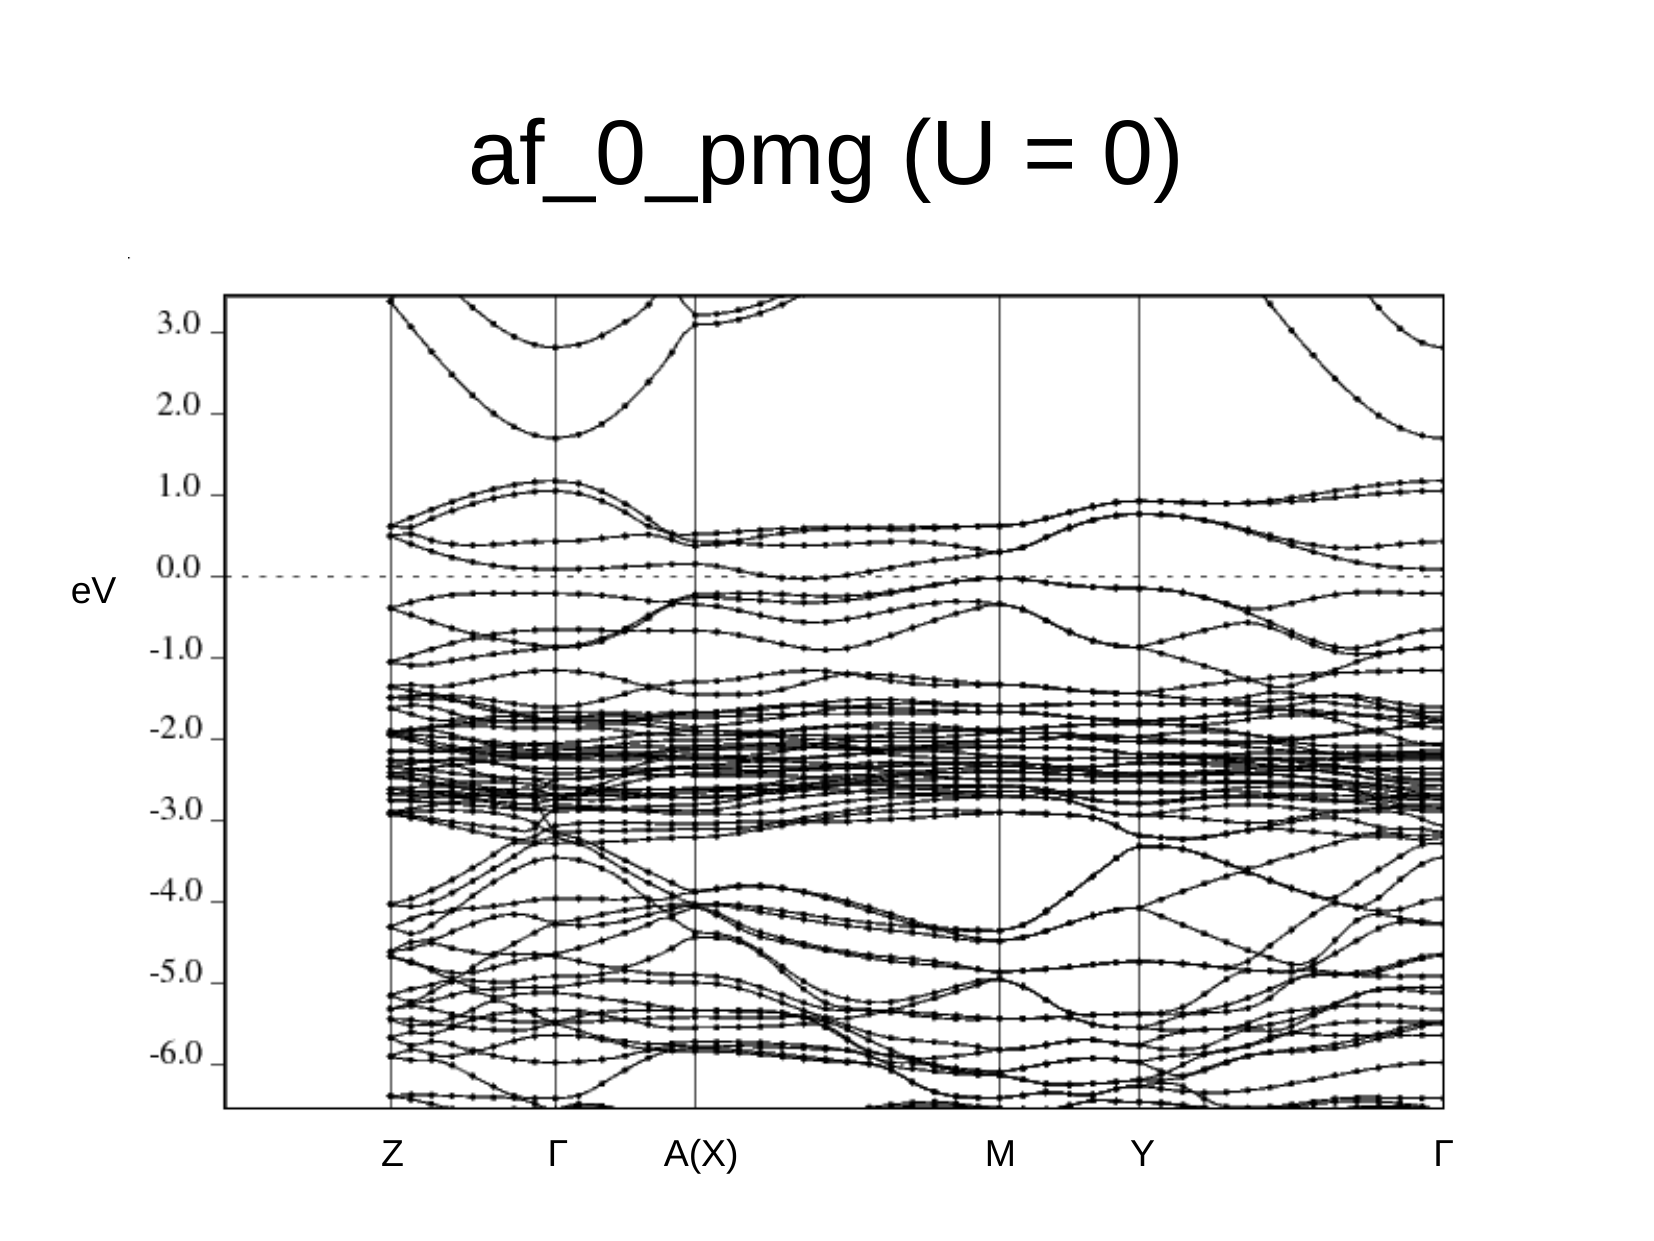

# af_0_pmg (U = 0)
eV
Z
Γ
A(X)
M
Y
Γ